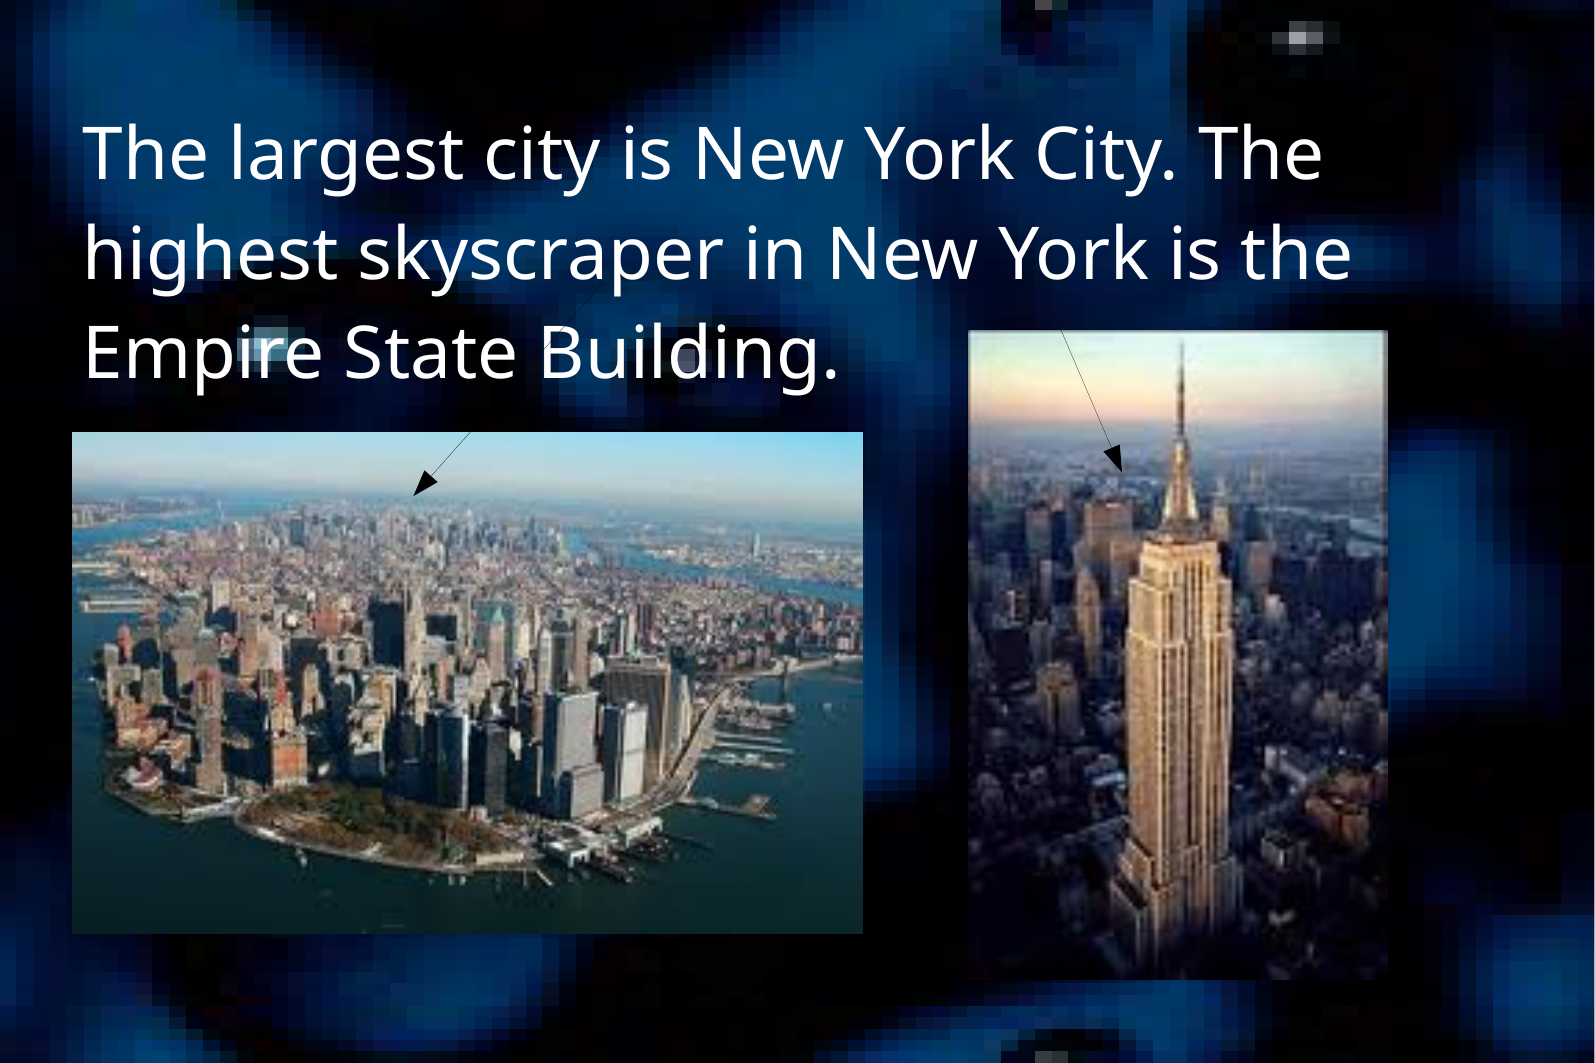

#
The largest city is New York City. The highest skyscraper in New York is the Empire State Building.